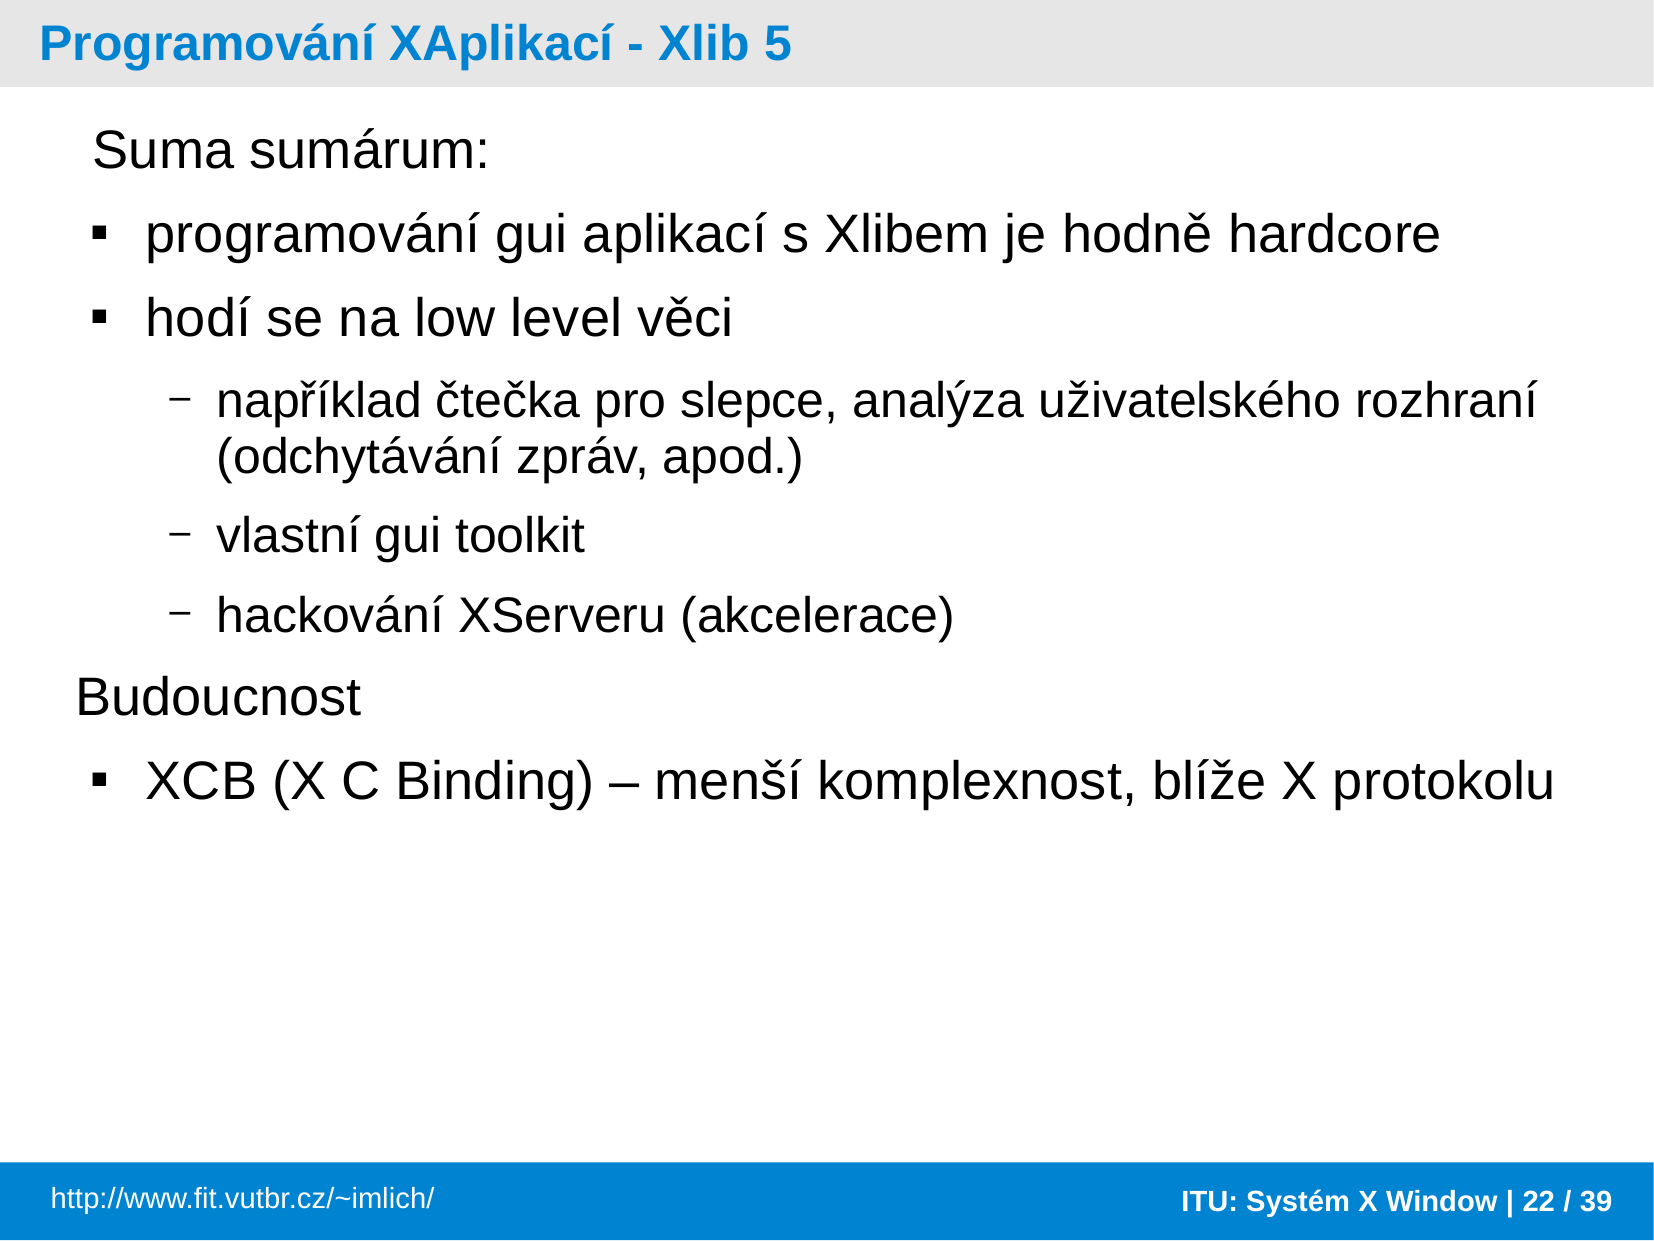

# Programování XAplikací - Xlib 5
Suma sumárum:
programování gui aplikací s Xlibem je hodně hardcore
hodí se na low level věci
například čtečka pro slepce, analýza uživatelského rozhraní (odchytávání zpráv, apod.)
vlastní gui toolkit
hackování XServeru (akcelerace)
Budoucnost
XCB (X C Binding) – menší komplexnost, blíže X protokolu